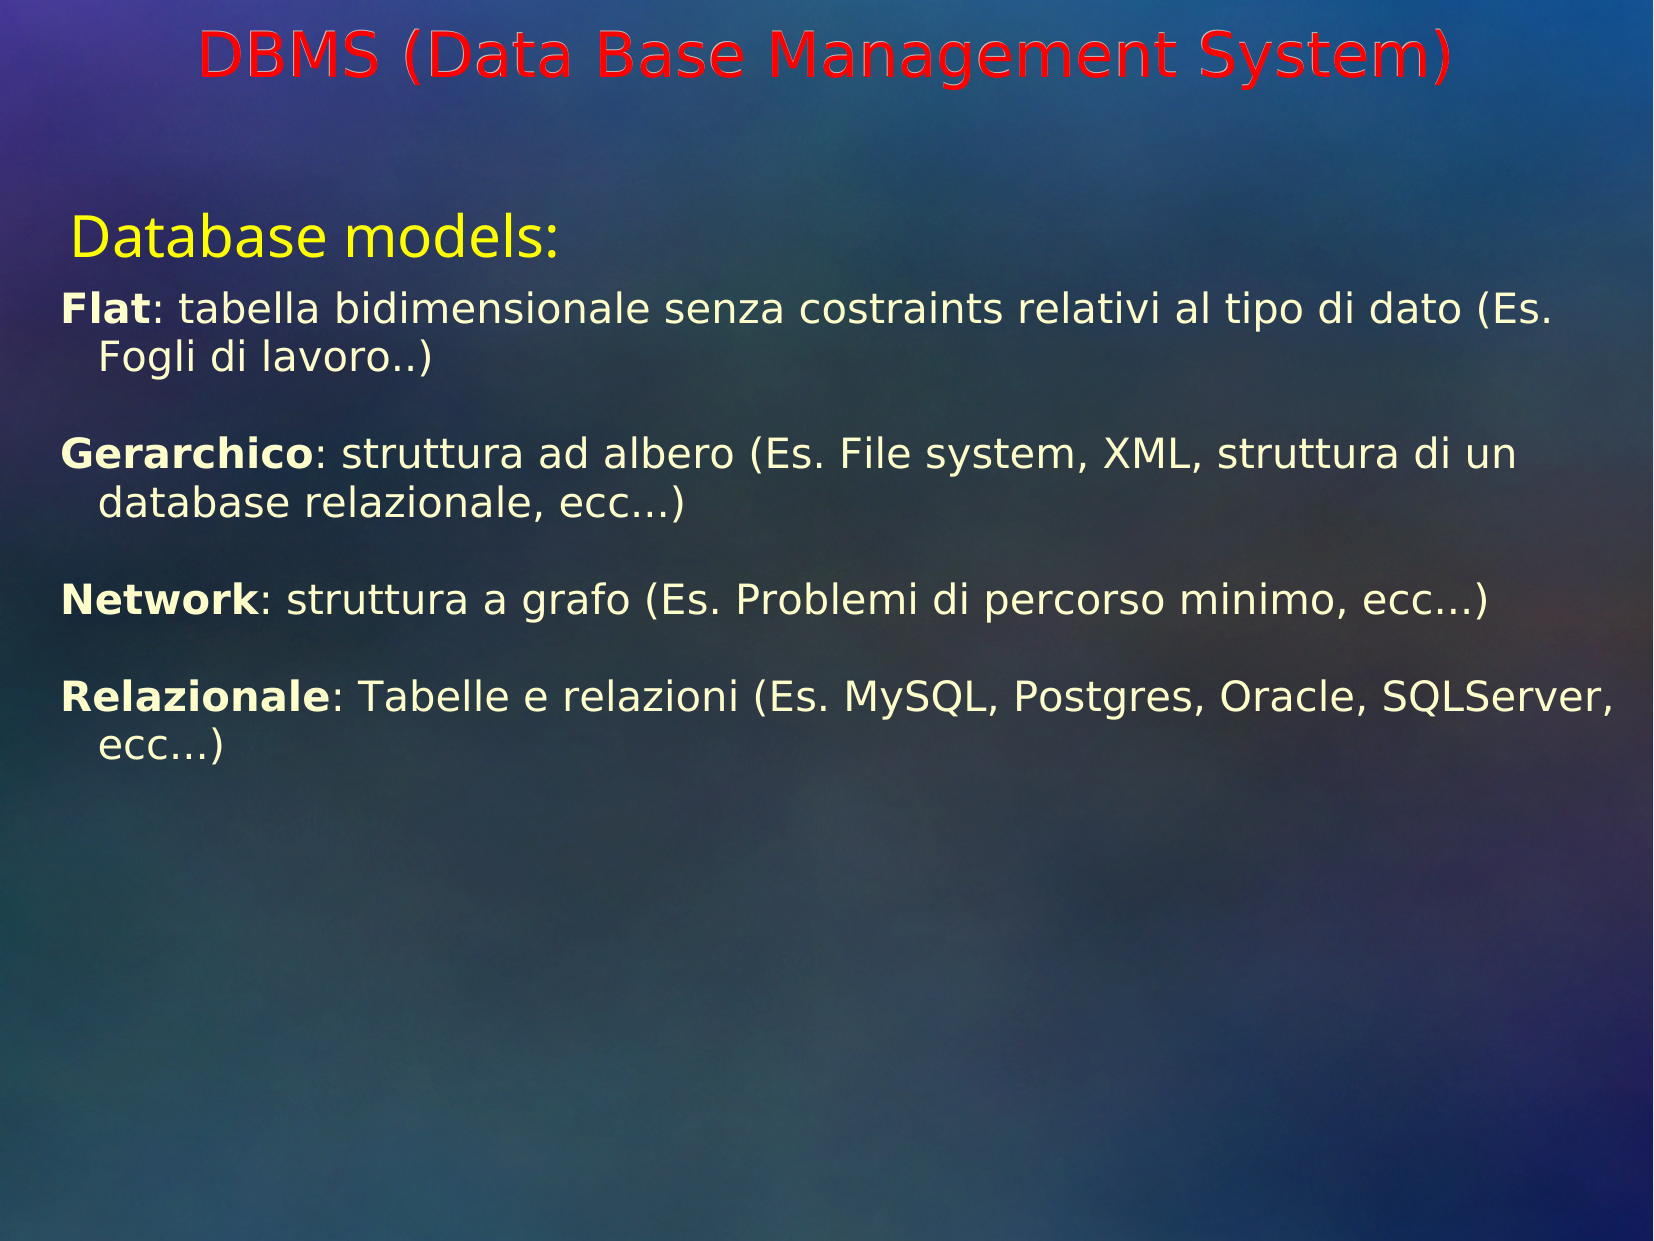

Database models:
Flat: tabella bidimensionale senza costraints relativi al tipo di dato (Es. Fogli di lavoro..)
Gerarchico: struttura ad albero (Es. File system, XML, struttura di un database relazionale, ecc...)
Network: struttura a grafo (Es. Problemi di percorso minimo, ecc...)
Relazionale: Tabelle e relazioni (Es. MySQL, Postgres, Oracle, SQLServer, ecc...)